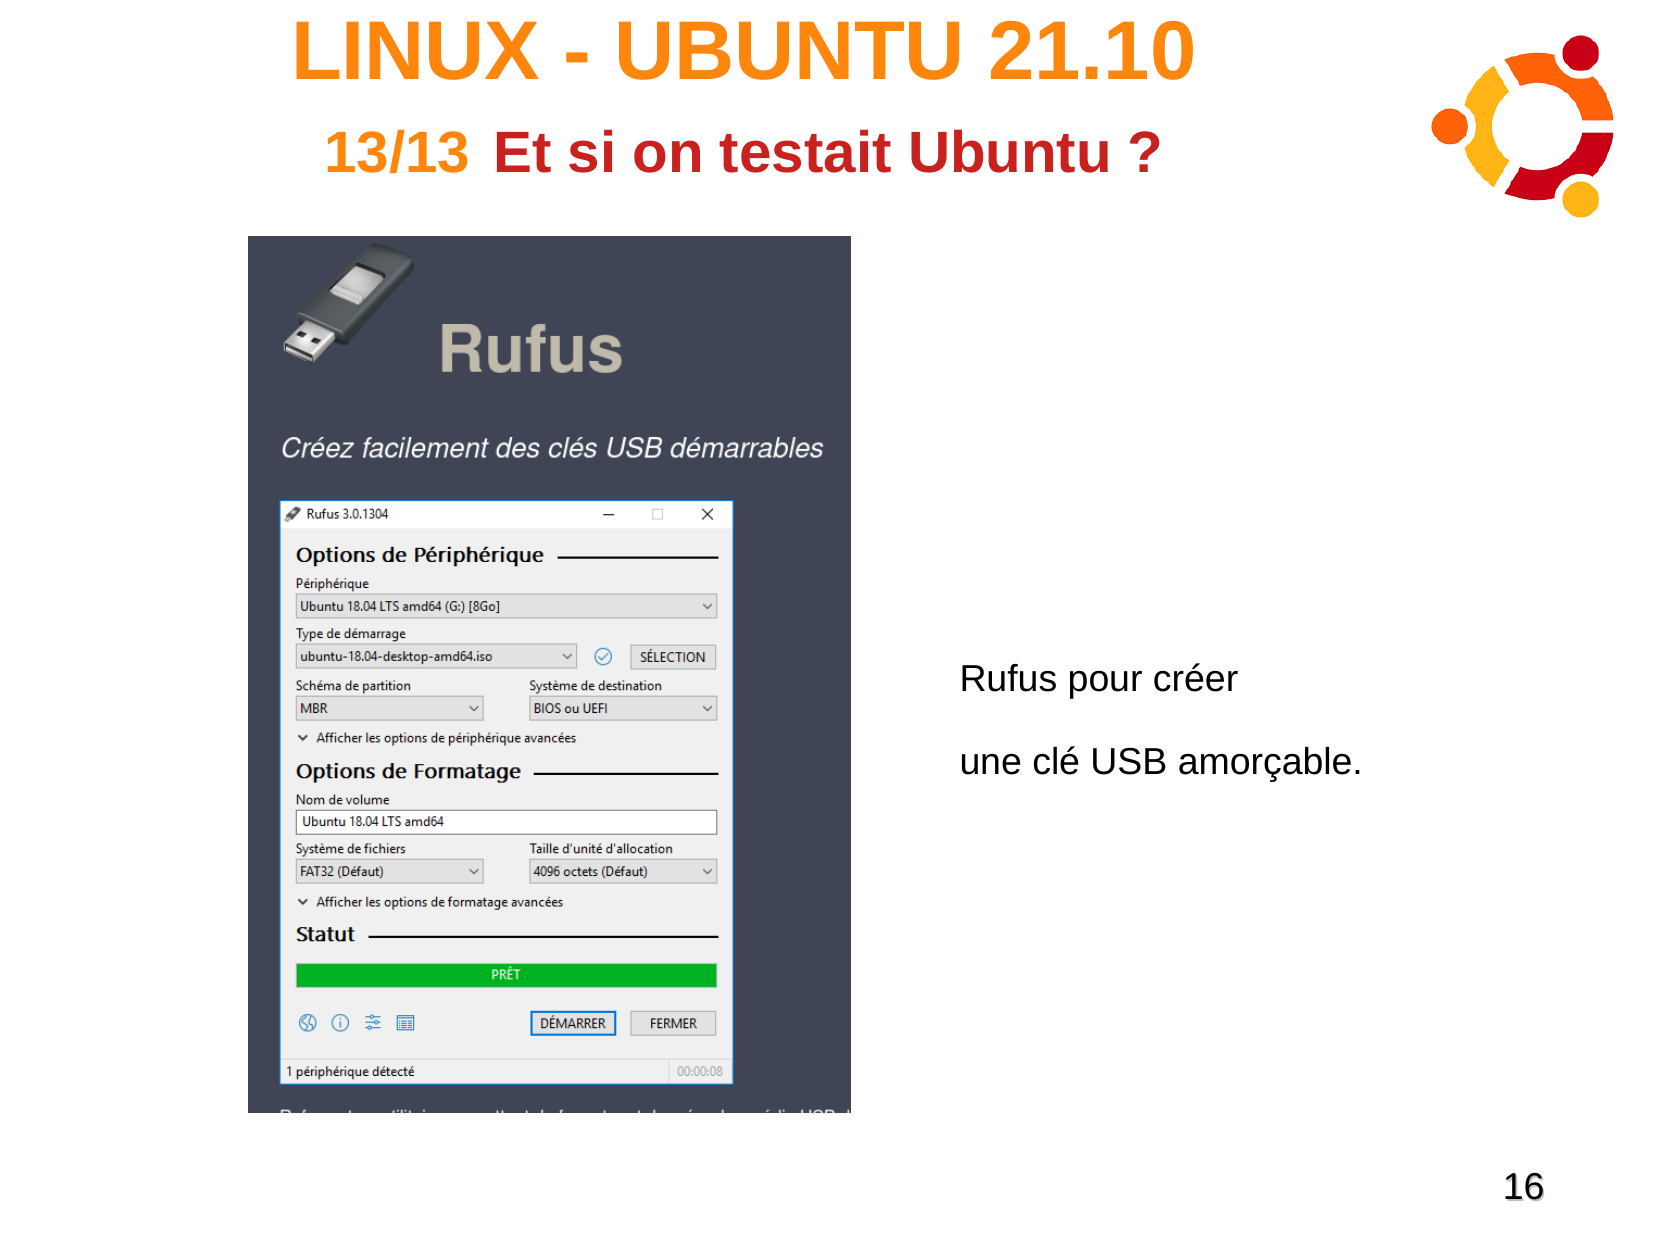

# LINUX - UBUNTU 21.10 13/13 Et si on testait Ubuntu ?
Rufus pour créer
une clé USB amorçable.